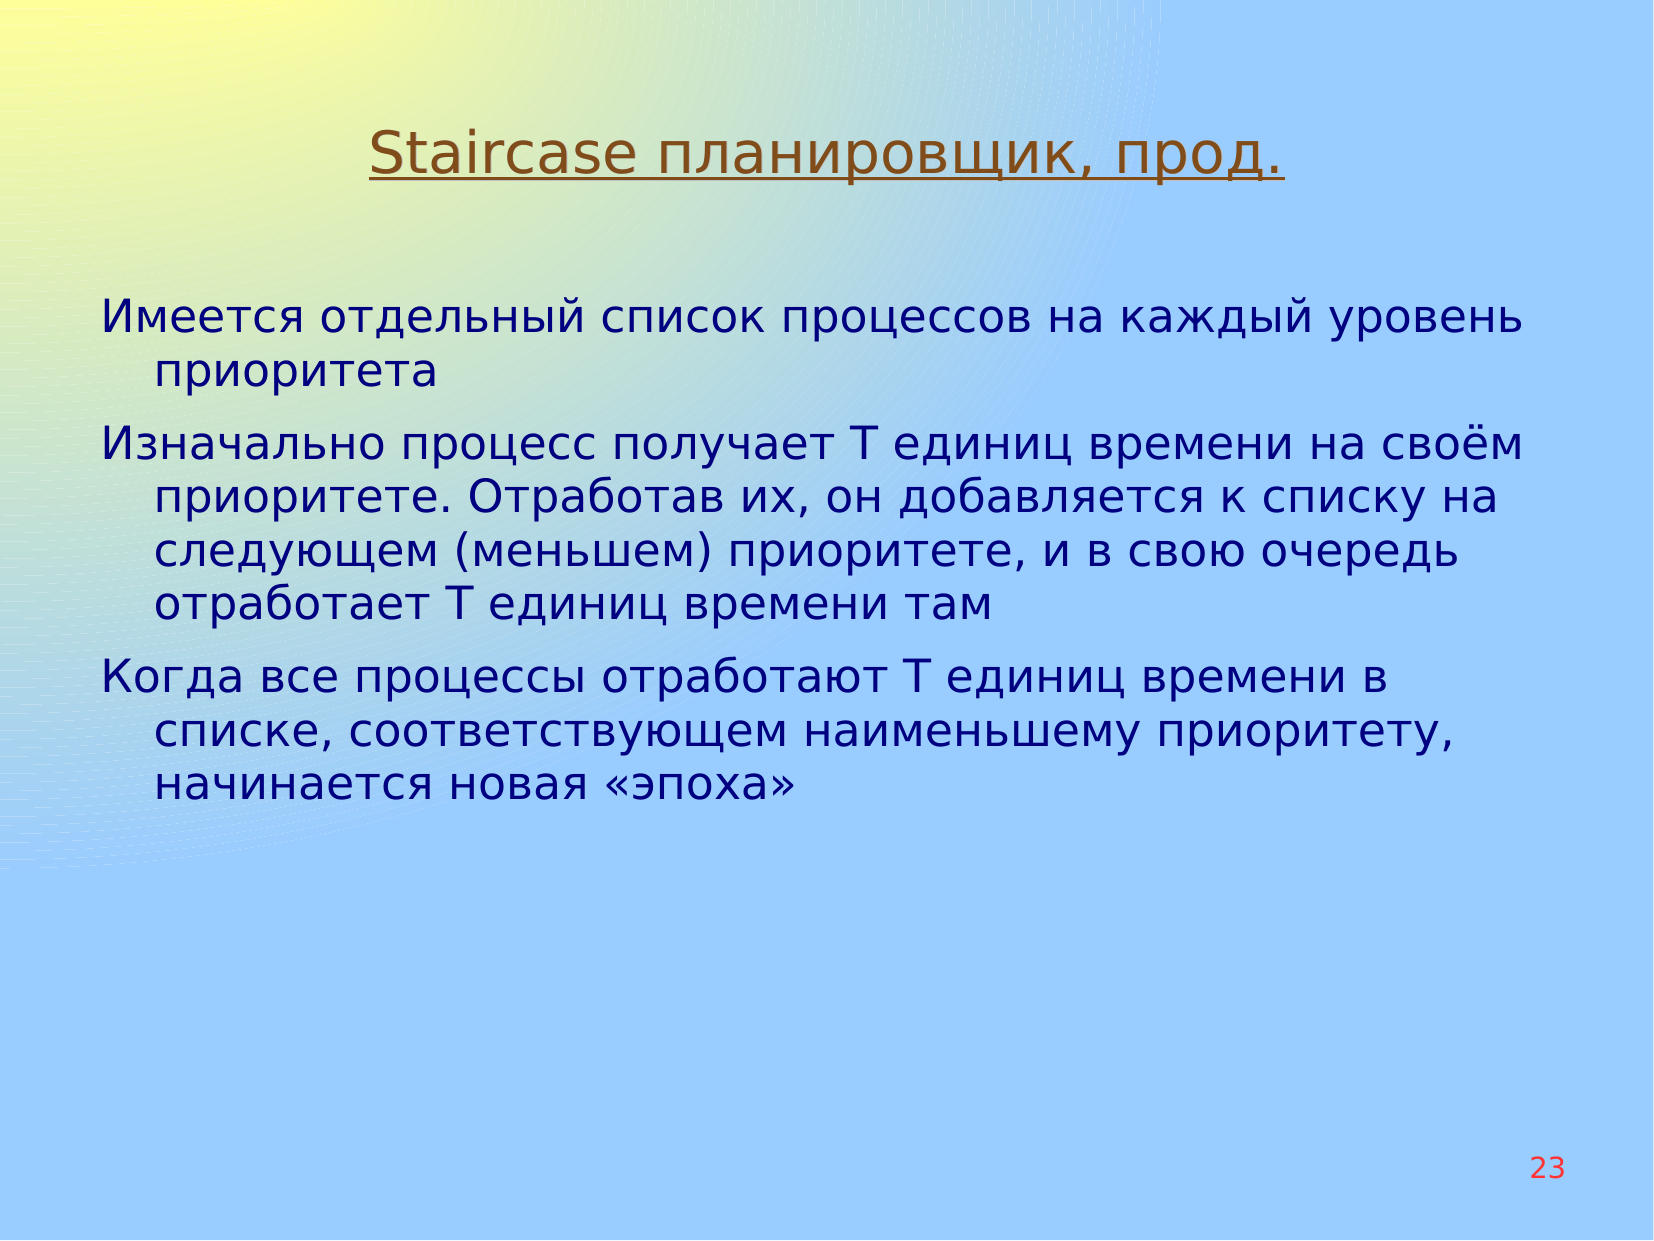

# Staircase планировщик, прод.
Имеется отдельный список процессов на каждый уровень приоритета
Изначально процесс получает T единиц времени на своём приоритете. Отработав их, он добавляется к списку на следующем (меньшем) приоритете, и в свою очередь отработает T единиц времени там
Когда все процессы отработают T единиц времени в списке, соответствующем наименьшему приоритету, начинается новая «эпоха»
23